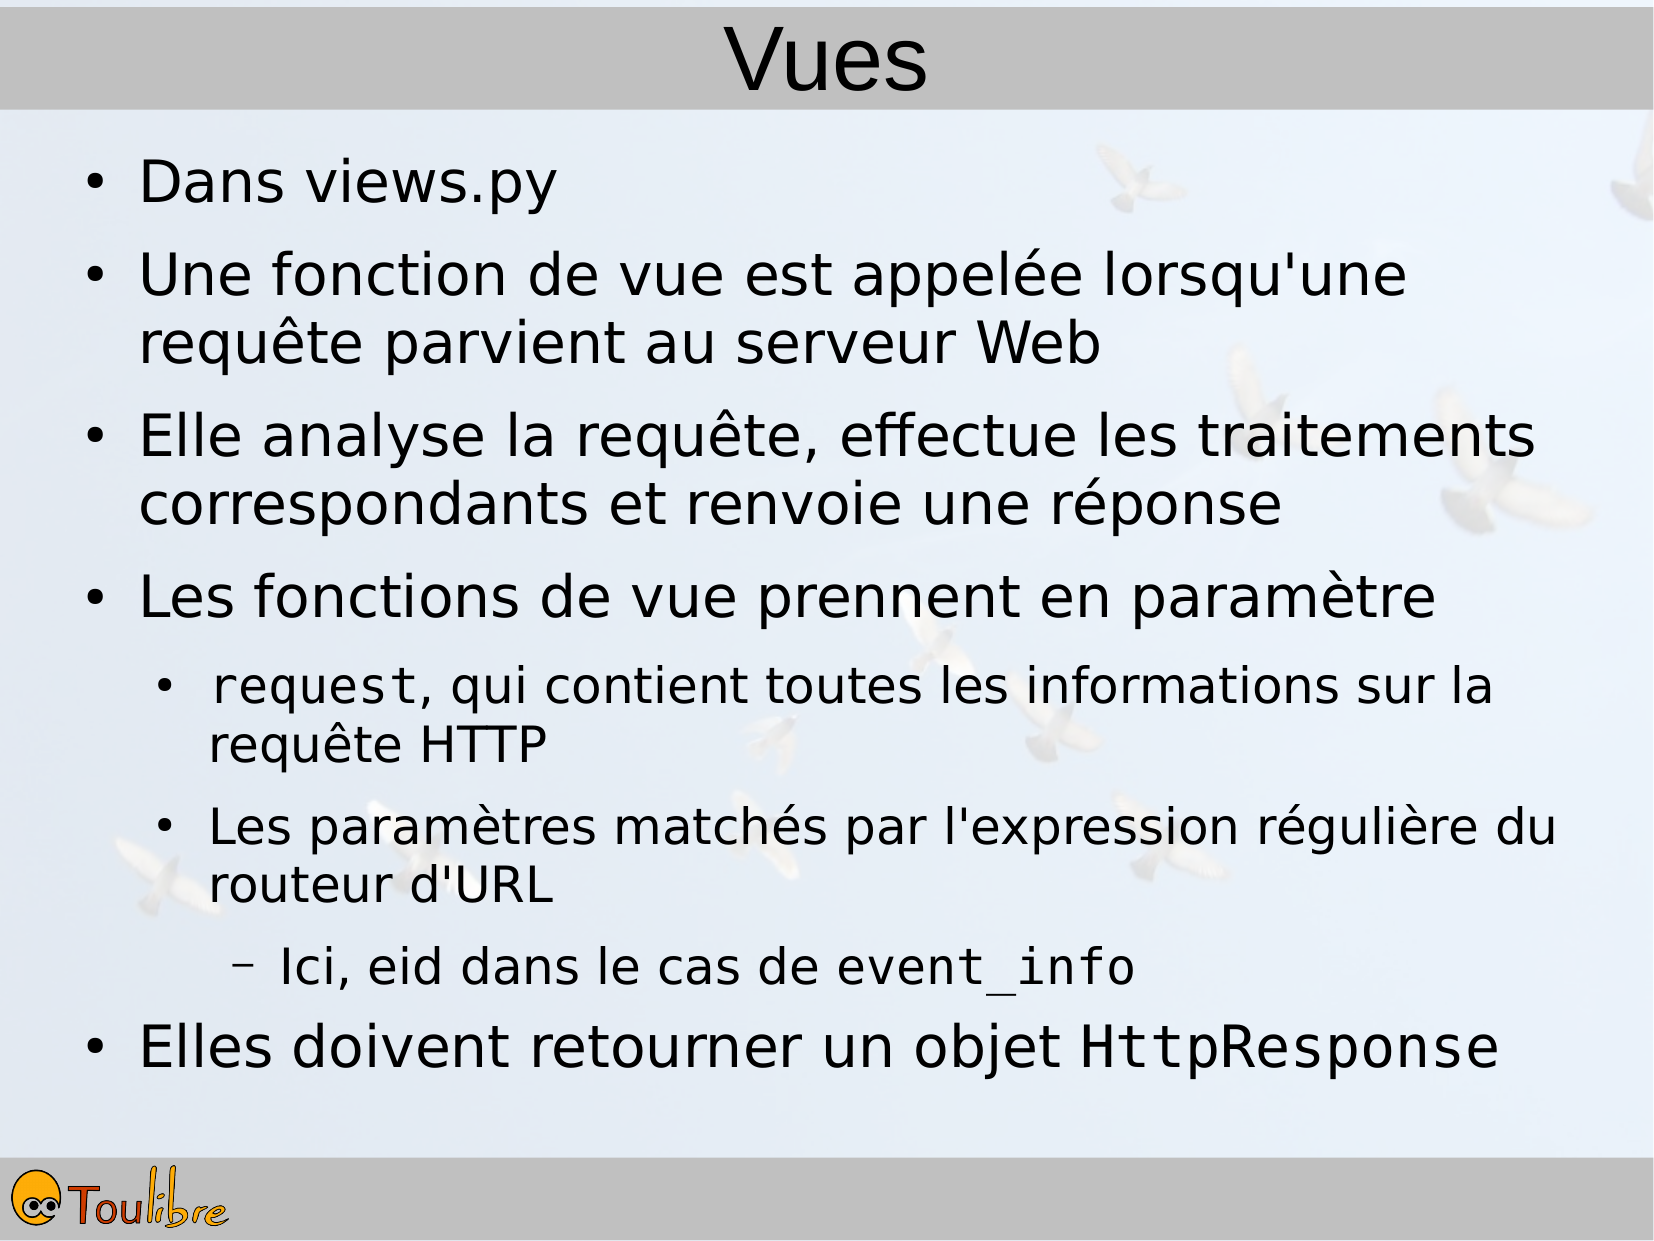

# Vues
Dans views.py
Une fonction de vue est appelée lorsqu'une requête parvient au serveur Web
Elle analyse la requête, effectue les traitements correspondants et renvoie une réponse
Les fonctions de vue prennent en paramètre
request, qui contient toutes les informations sur la requête HTTP
Les paramètres matchés par l'expression régulière du routeur d'URL
Ici, eid dans le cas de event_info
Elles doivent retourner un objet HttpResponse